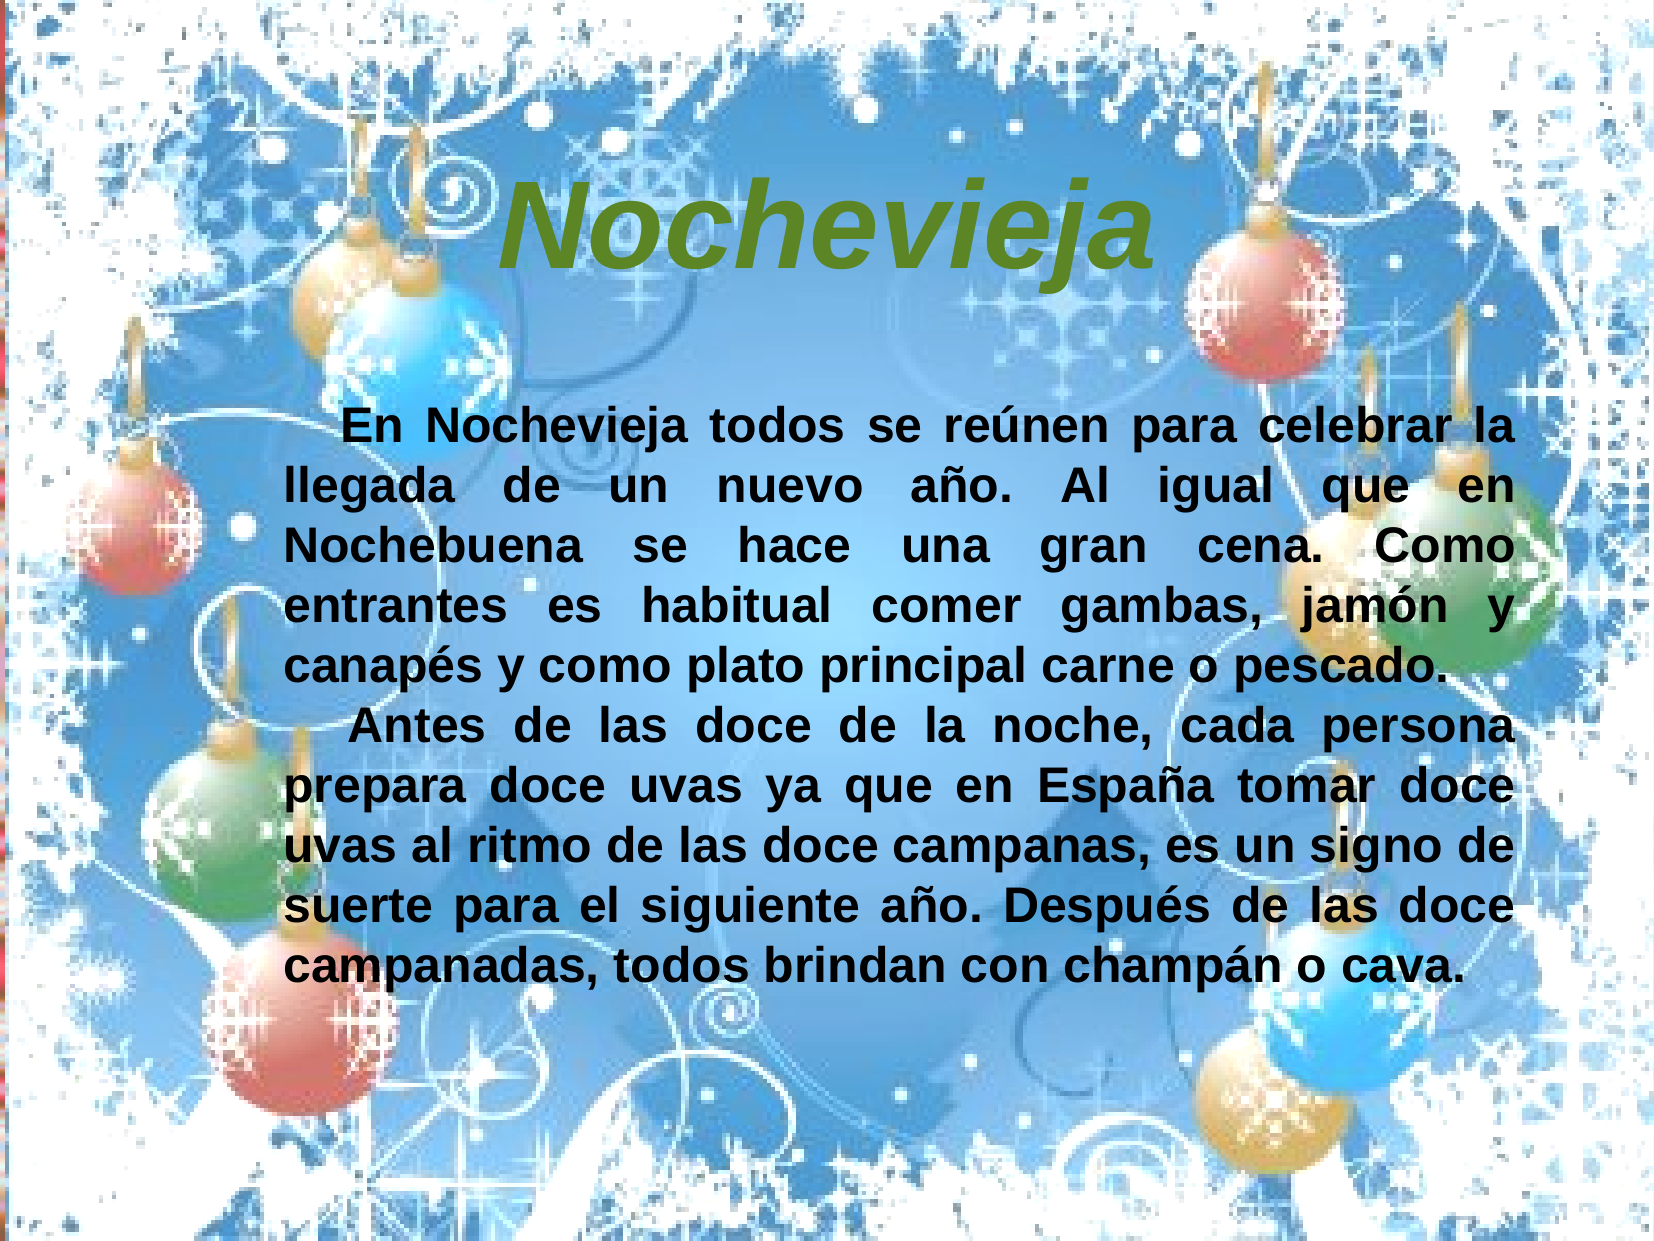

# Nochevieja
 En Nochevieja todos se reúnen para celebrar la llegada de un nuevo año. Al igual que en Nochebuena se hace una gran cena. Como entrantes es habitual comer gambas, jamón y canapés y como plato principal carne o pescado.
 Antes de las doce de la noche, cada persona prepara doce uvas ya que en España tomar doce uvas al ritmo de las doce campanas, es un signo de suerte para el siguiente año. Después de las doce campanadas, todos brindan con champán o cava.